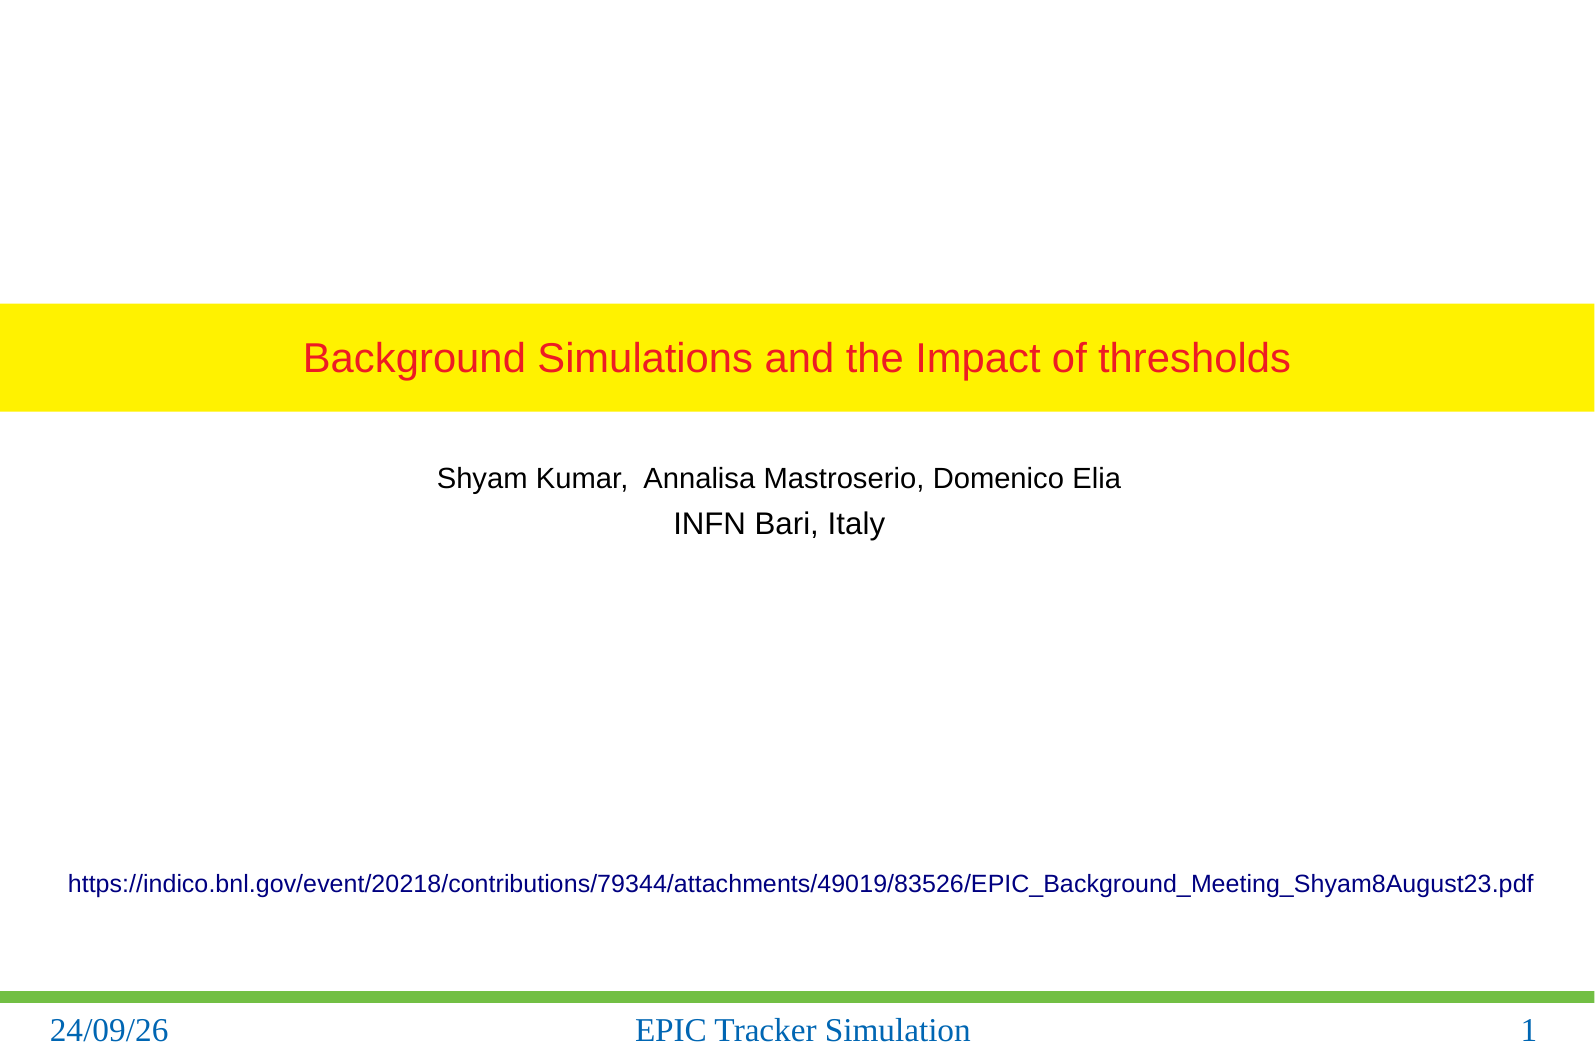

# Background Simulations and the Impact of thresholds
Shyam Kumar, Annalisa Mastroserio, Domenico Elia
INFN Bari, Italy
https://indico.bnl.gov/event/20218/contributions/79344/attachments/49019/83526/EPIC_Background_Meeting_Shyam8August23.pdf
EPIC Tracker Simulation
1